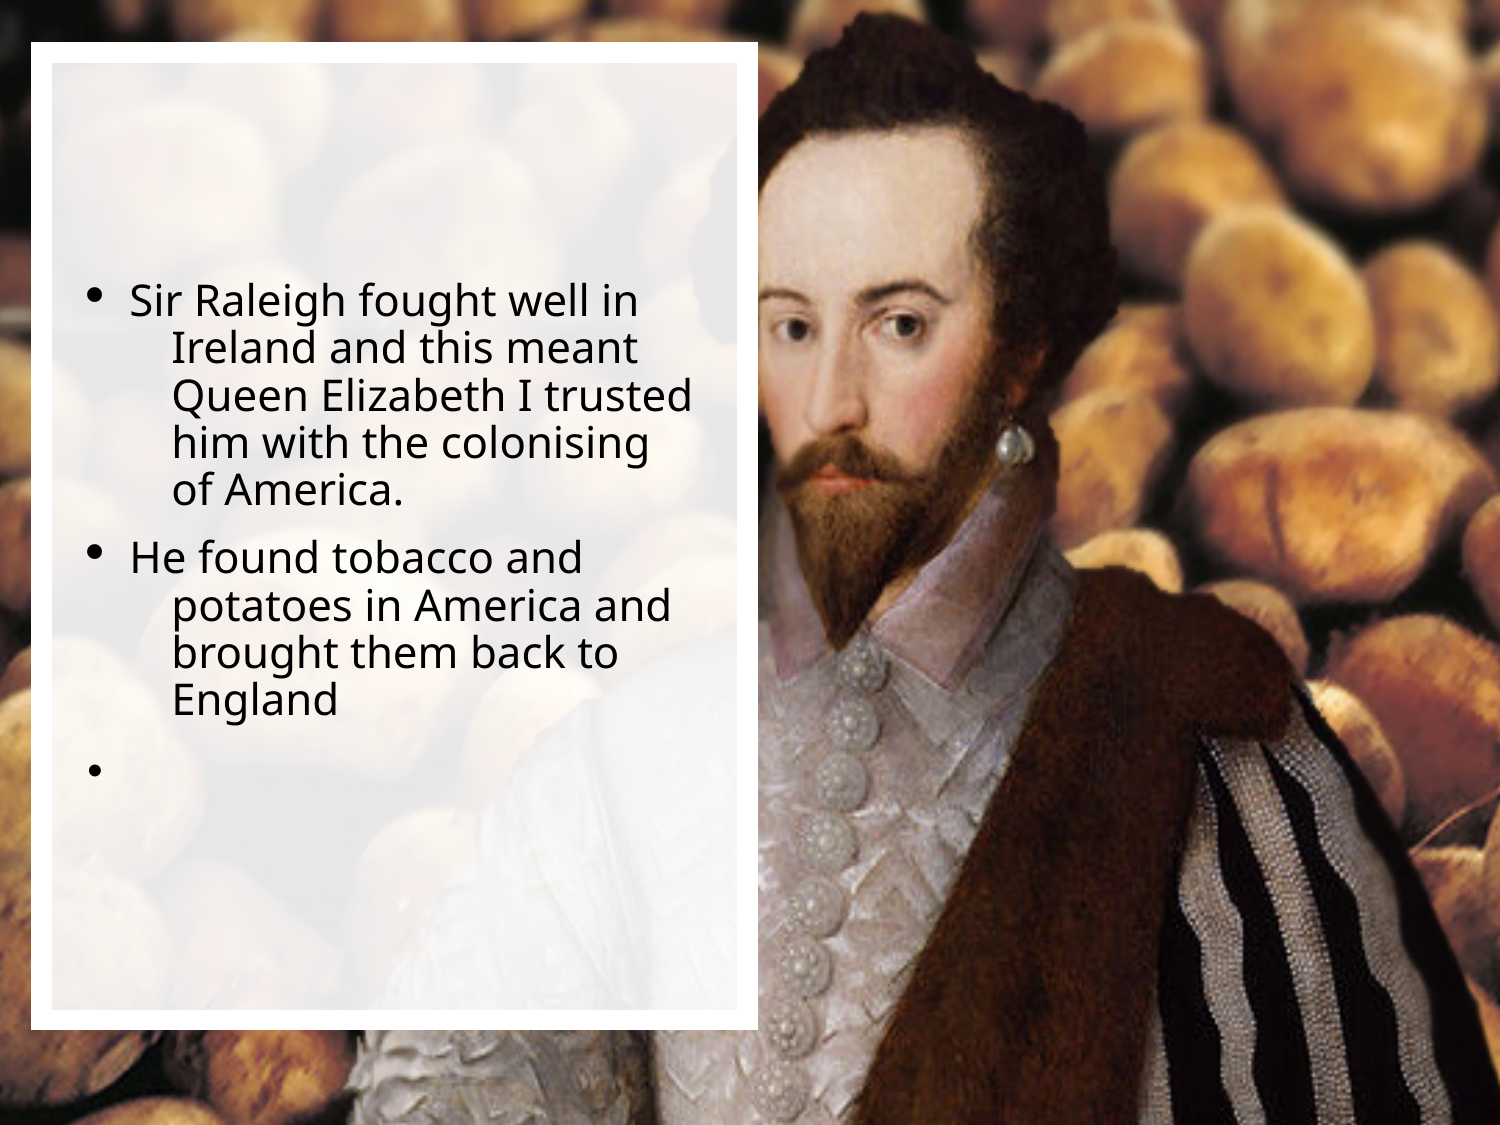

# Sir Raleigh fought well in Ireland and this meant Queen Elizabeth I trusted him with the colonising of America.
He found tobacco and potatoes in America and brought them back to England